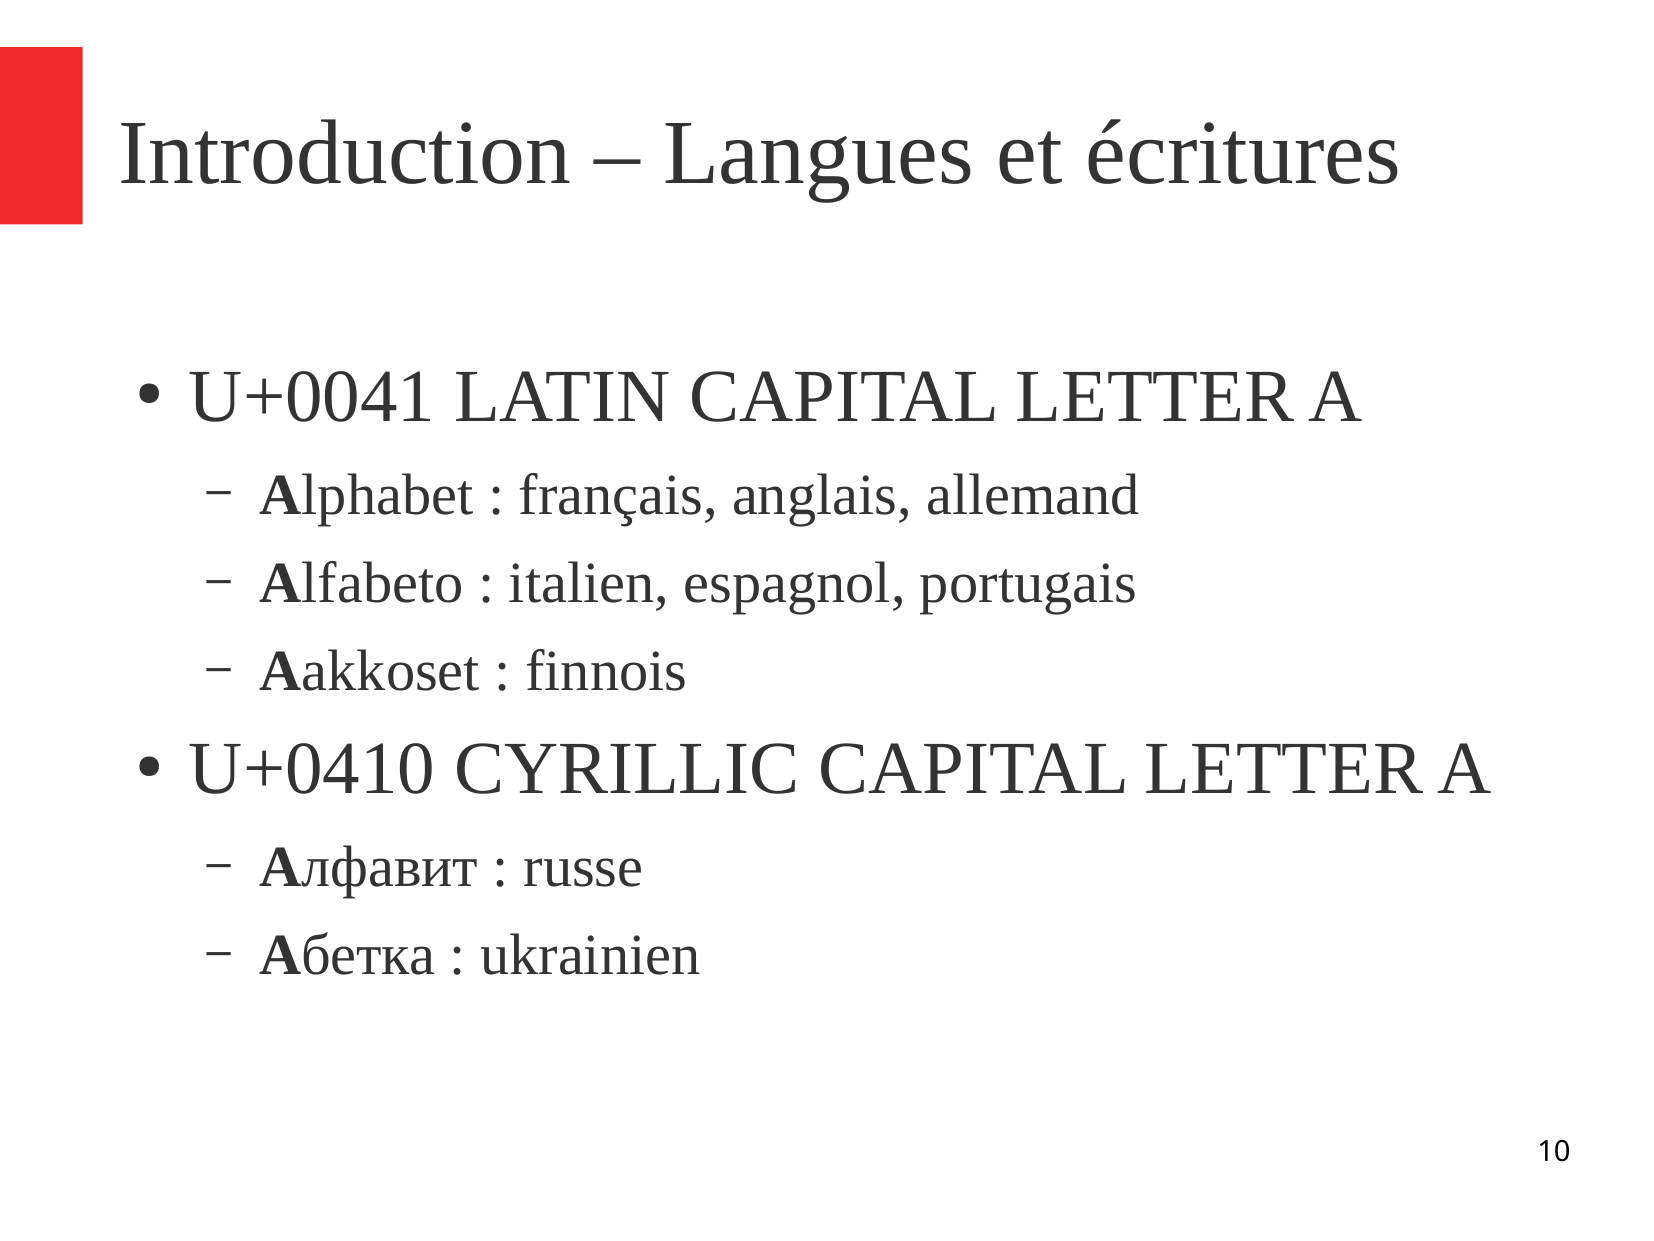

# Introduction – Langues et écritures
U+0041 LATIN CAPITAL LETTER A
Alphabet : français, anglais, allemand
Alfabeto : italien, espagnol, portugais
Aakkoset : finnois
U+0410 CYRILLIC CAPITAL LETTER A
Алфавит : russe
Абетка : ukrainien
10